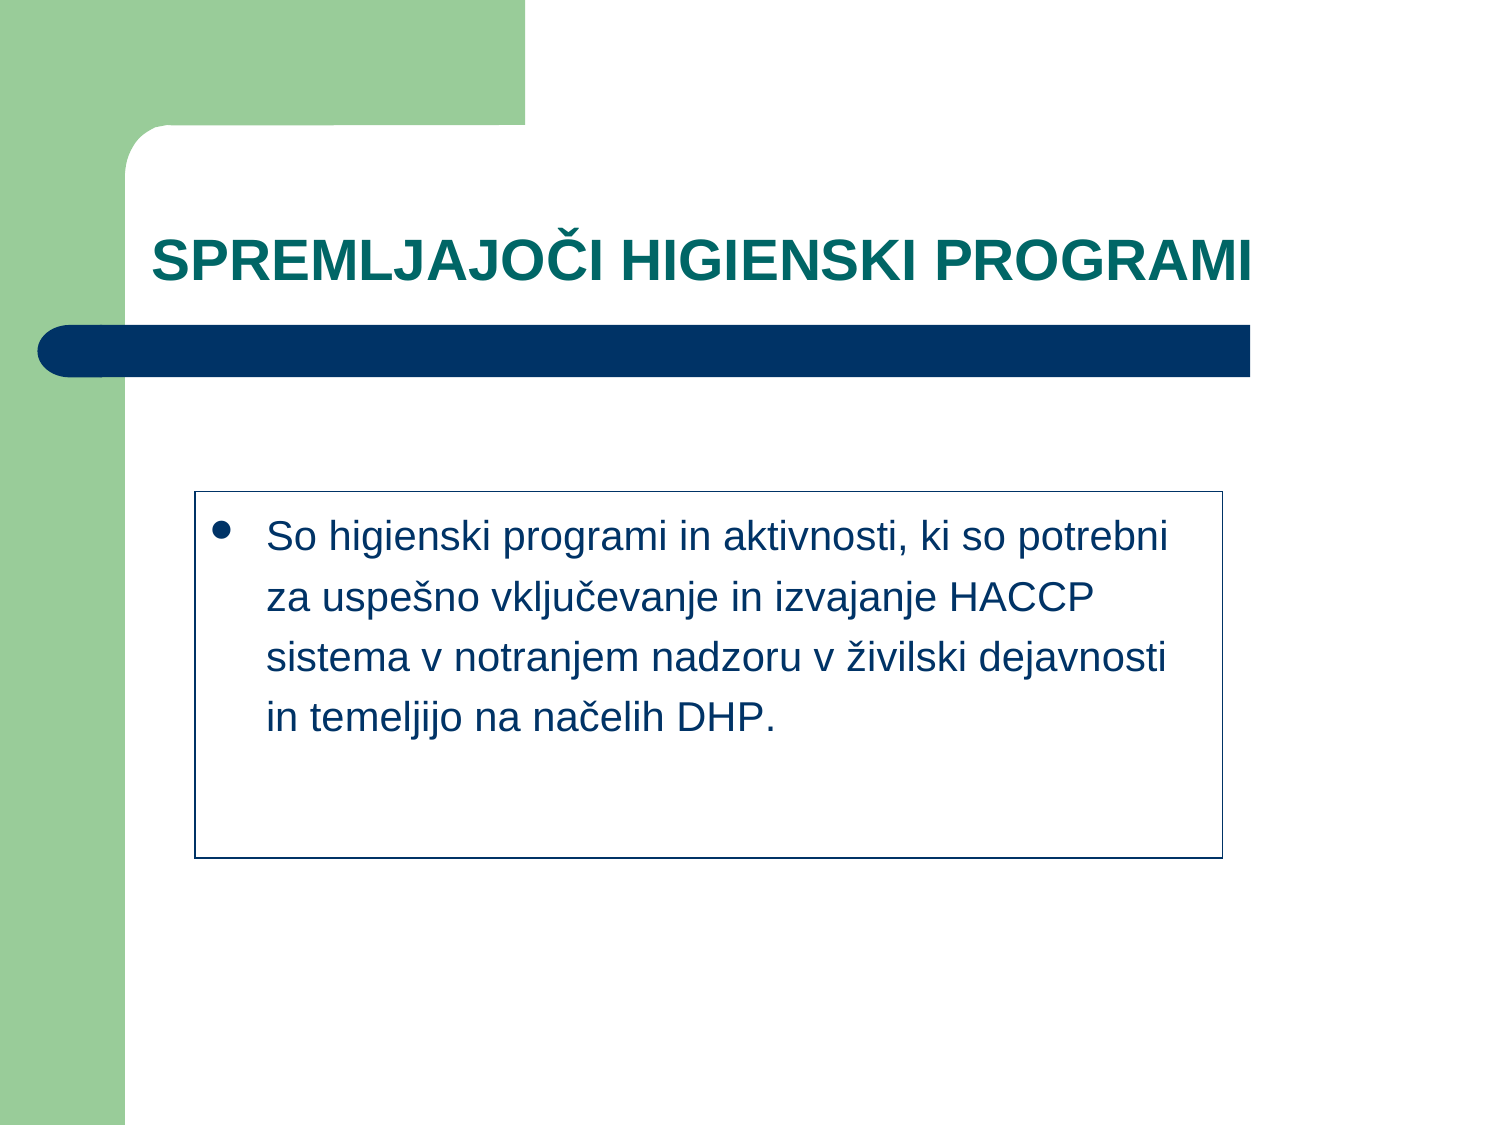

# SPREMLJAJOČI HIGIENSKI PROGRAMI
So higienski programi in aktivnosti, ki so potrebni za uspešno vključevanje in izvajanje HACCP sistema v notranjem nadzoru v živilski dejavnosti in temeljijo na načelih DHP.